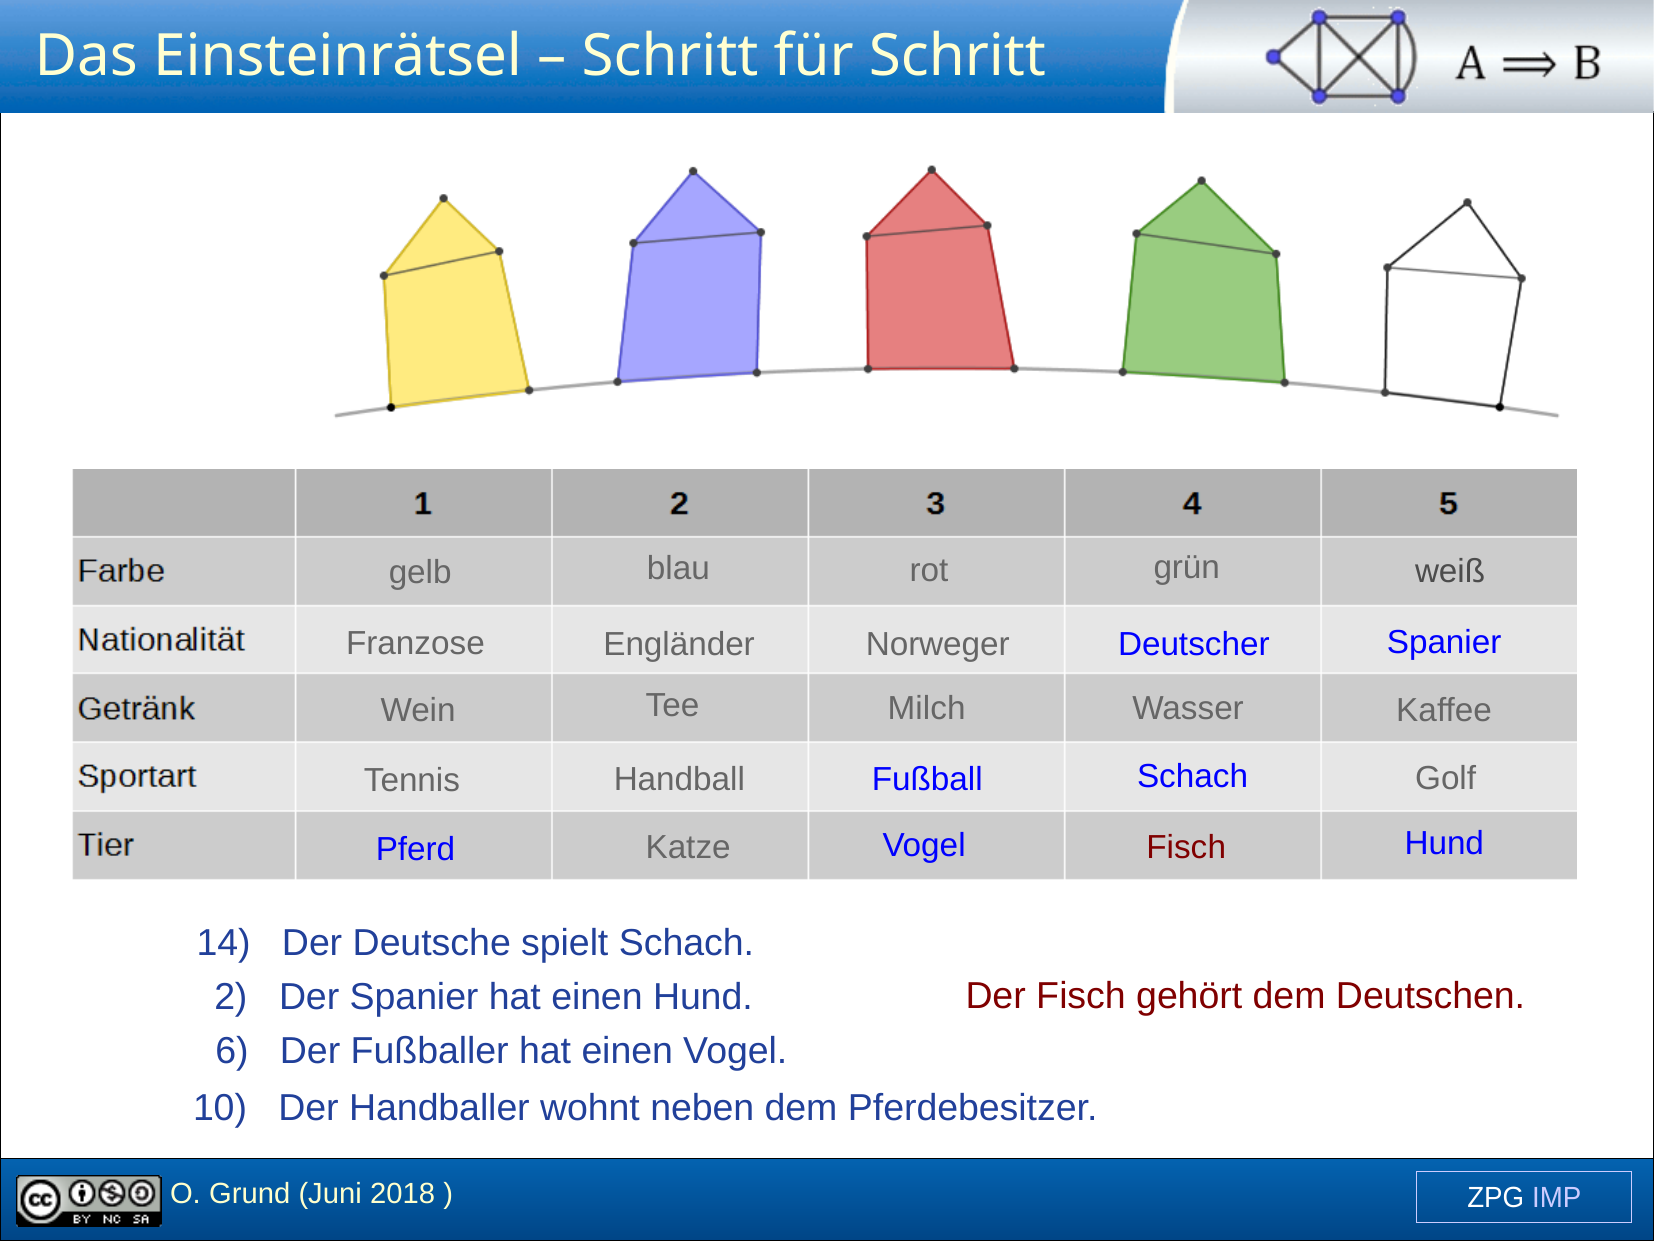

# Das Einsteinrätsel – Schritt für Schritt
grün
blau
rot
weiß
gelb
Spanier
Franzose
Norweger
Engländer
Deutscher
Tee
Milch
Wasser
Wein
Kaffee
Schach
Golf
Fußball
Handball
Tennis
Hund
Vogel
Katze
Fisch
Pferd
14) Der Deutsche spielt Schach.
 2) Der Spanier hat einen Hund.
Der Fisch gehört dem Deutschen.
6) Der Fußballer hat einen Vogel.
10) Der Handballer wohnt neben dem Pferdebesitzer.
8